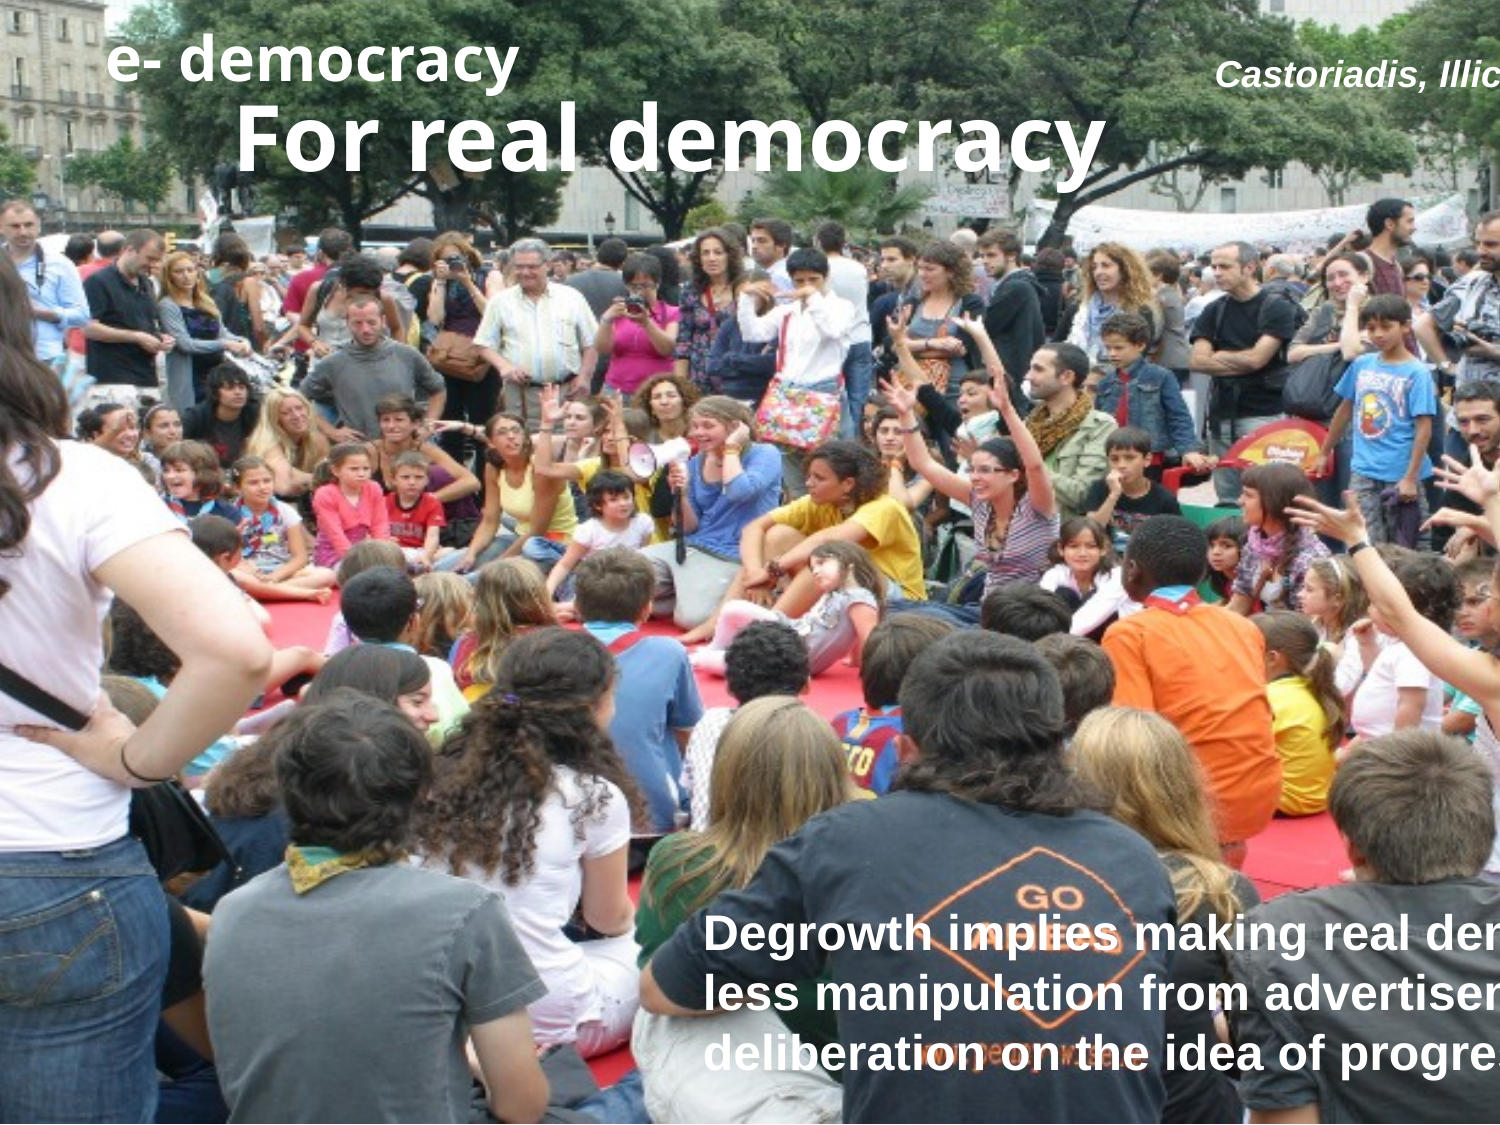

e- democracy
Castoriadis, Illich, Ellul, Fotopoulos, etc.
For real democracy
Degrowth implies making real democracy possible,
less manipulation from advertisements,
deliberation on the idea of progress.